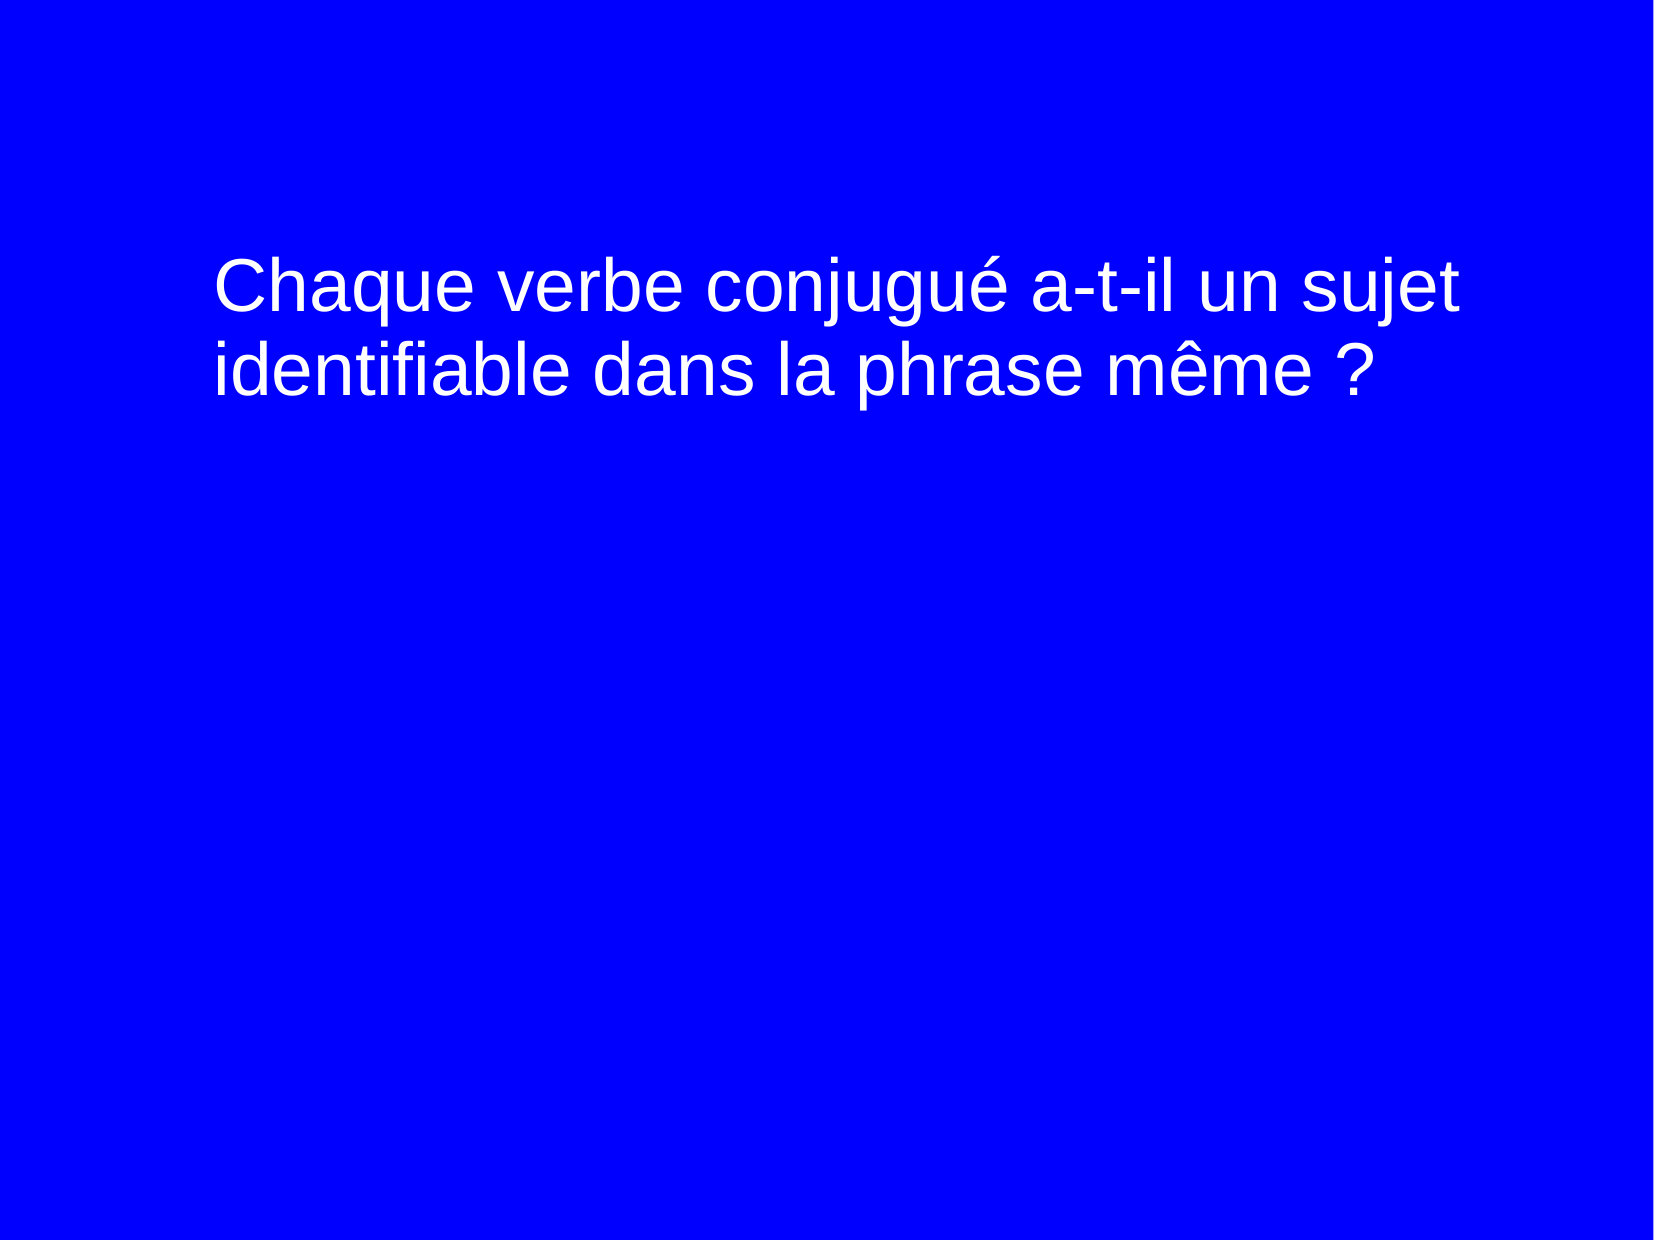

Chaque verbe conjugué a-t-il un sujet identifiable dans la phrase même ?